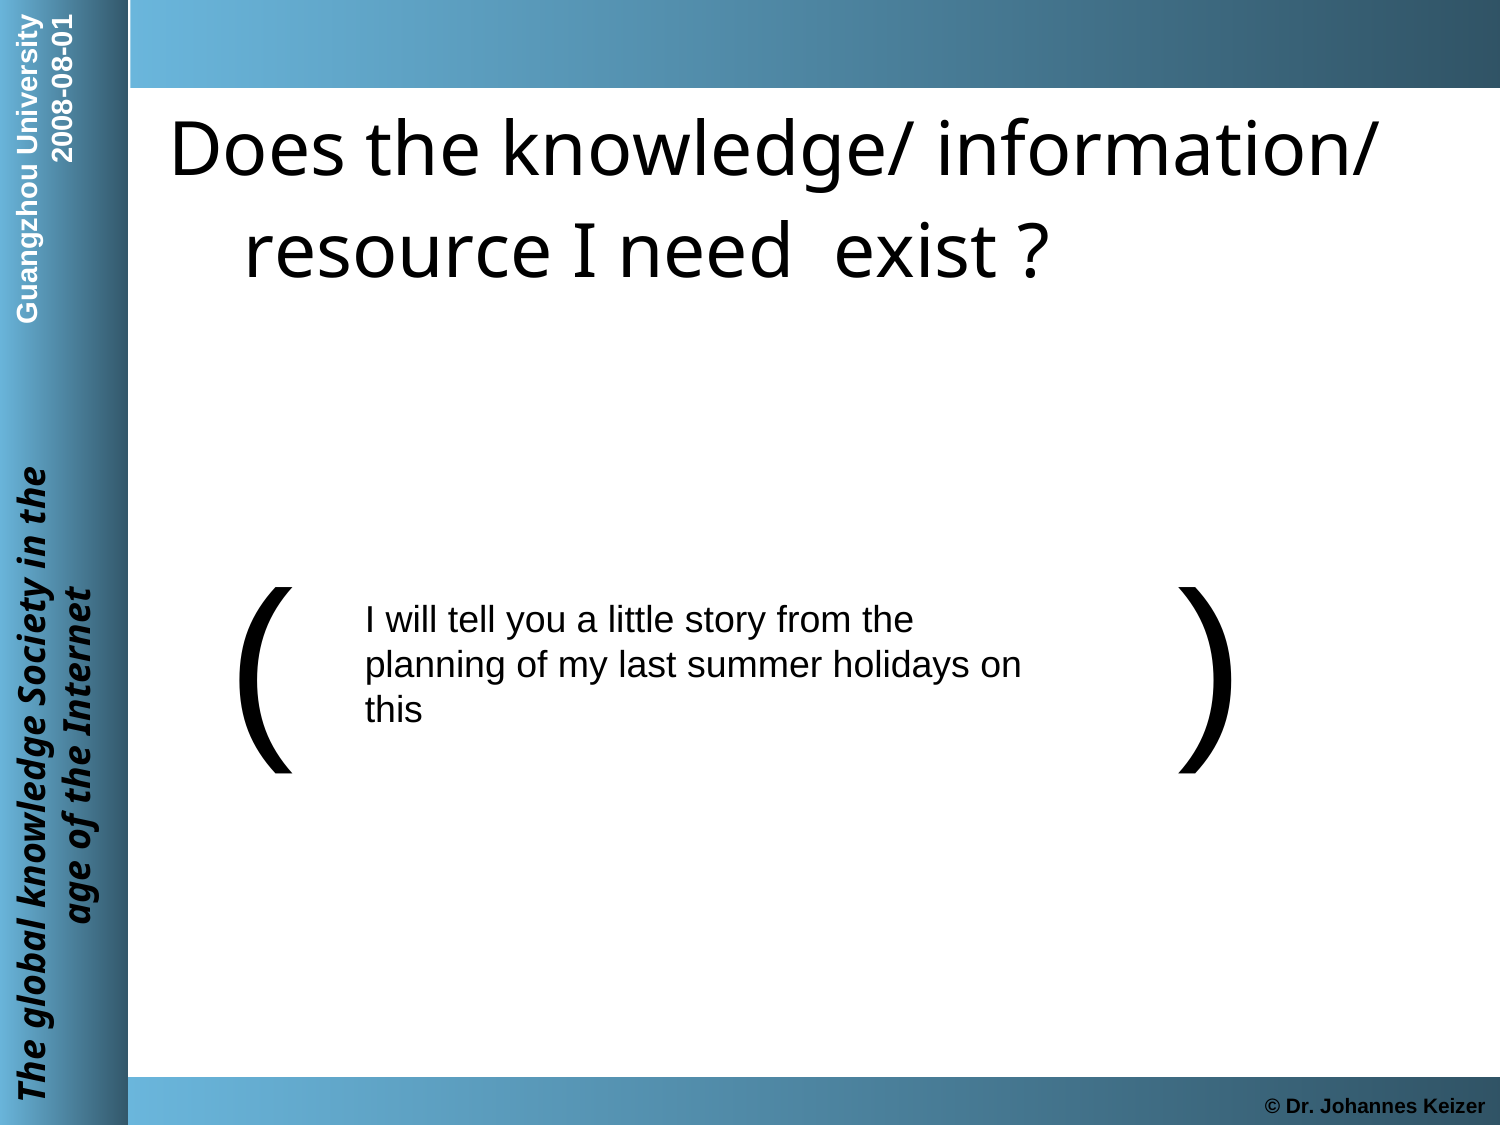

#
Does the knowledge/ information/ resource I need exist ?
(
)
I will tell you a little story from the planning of my last summer holidays on this